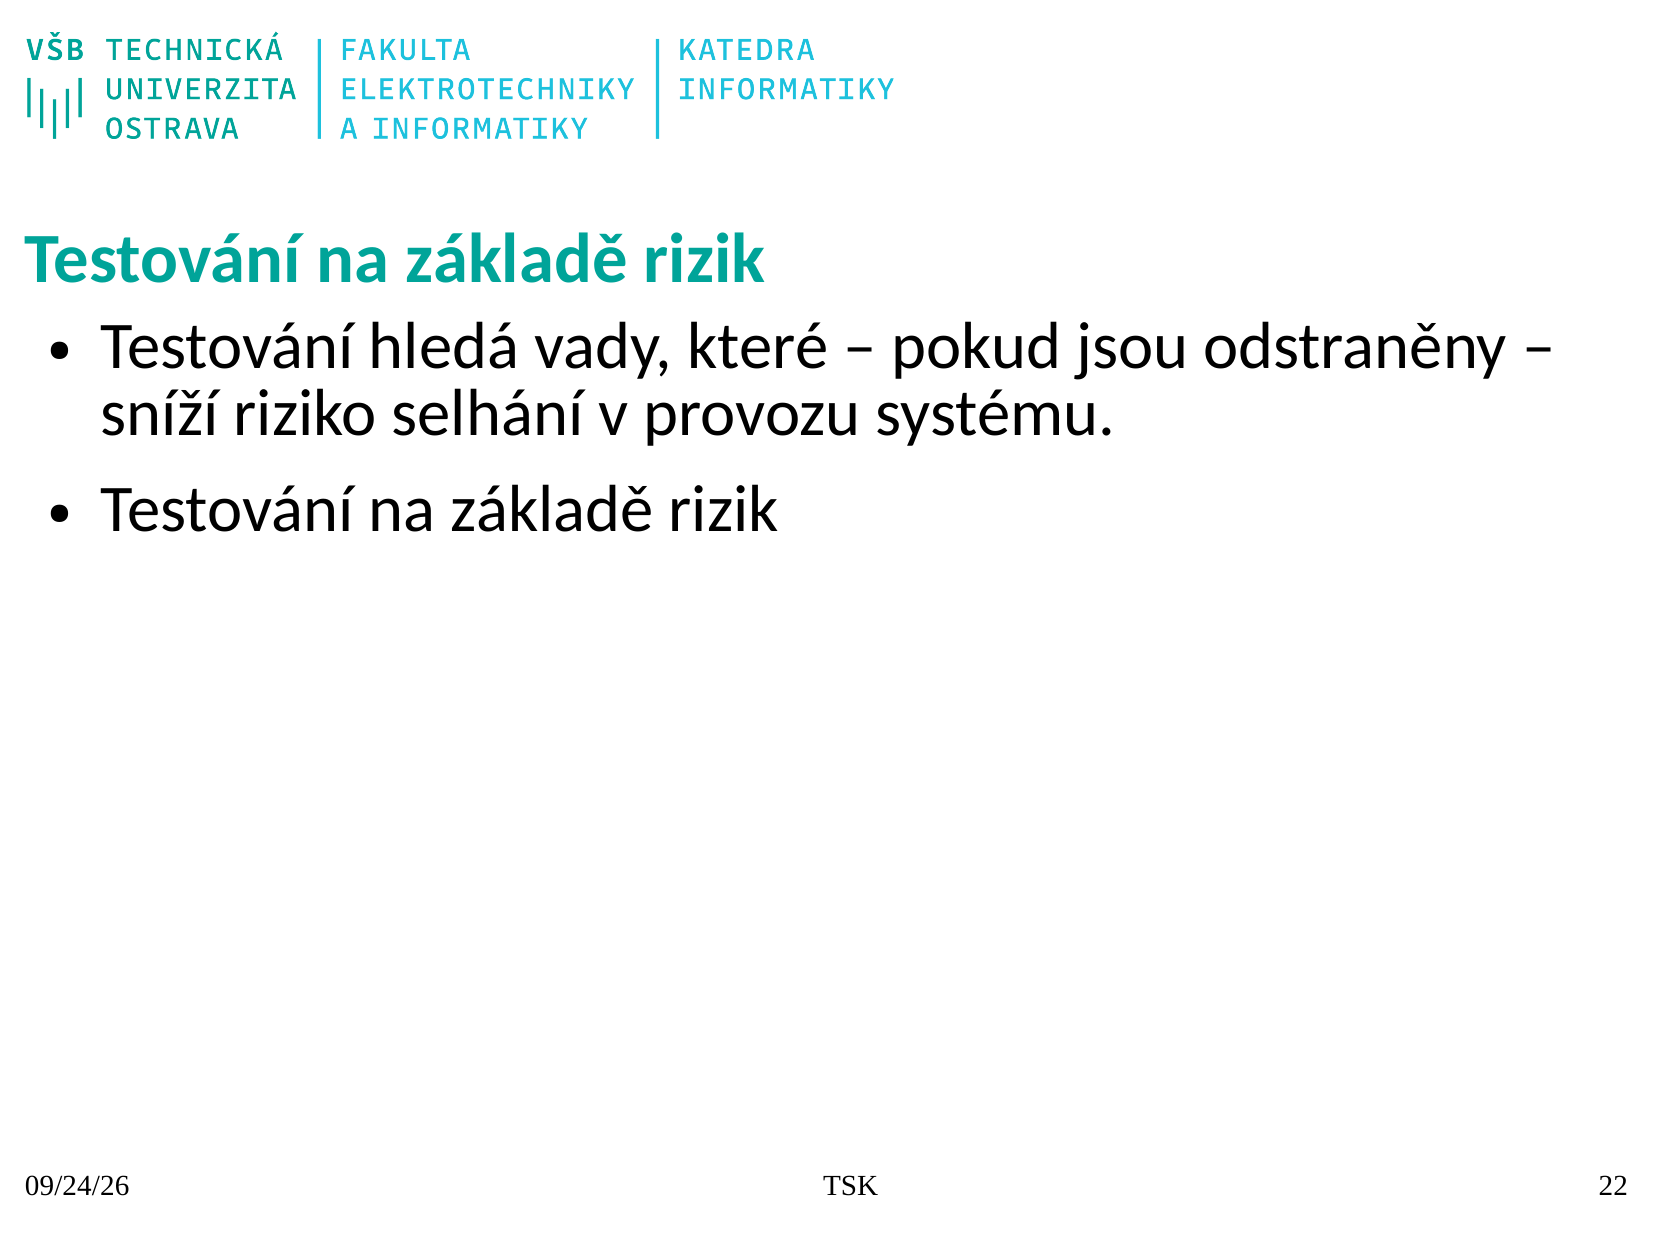

# Testování na základě rizik
Testování hledá vady, které – pokud jsou odstraněny – sníží riziko selhání v provozu systému.
Testování na základě rizik
TSK
22